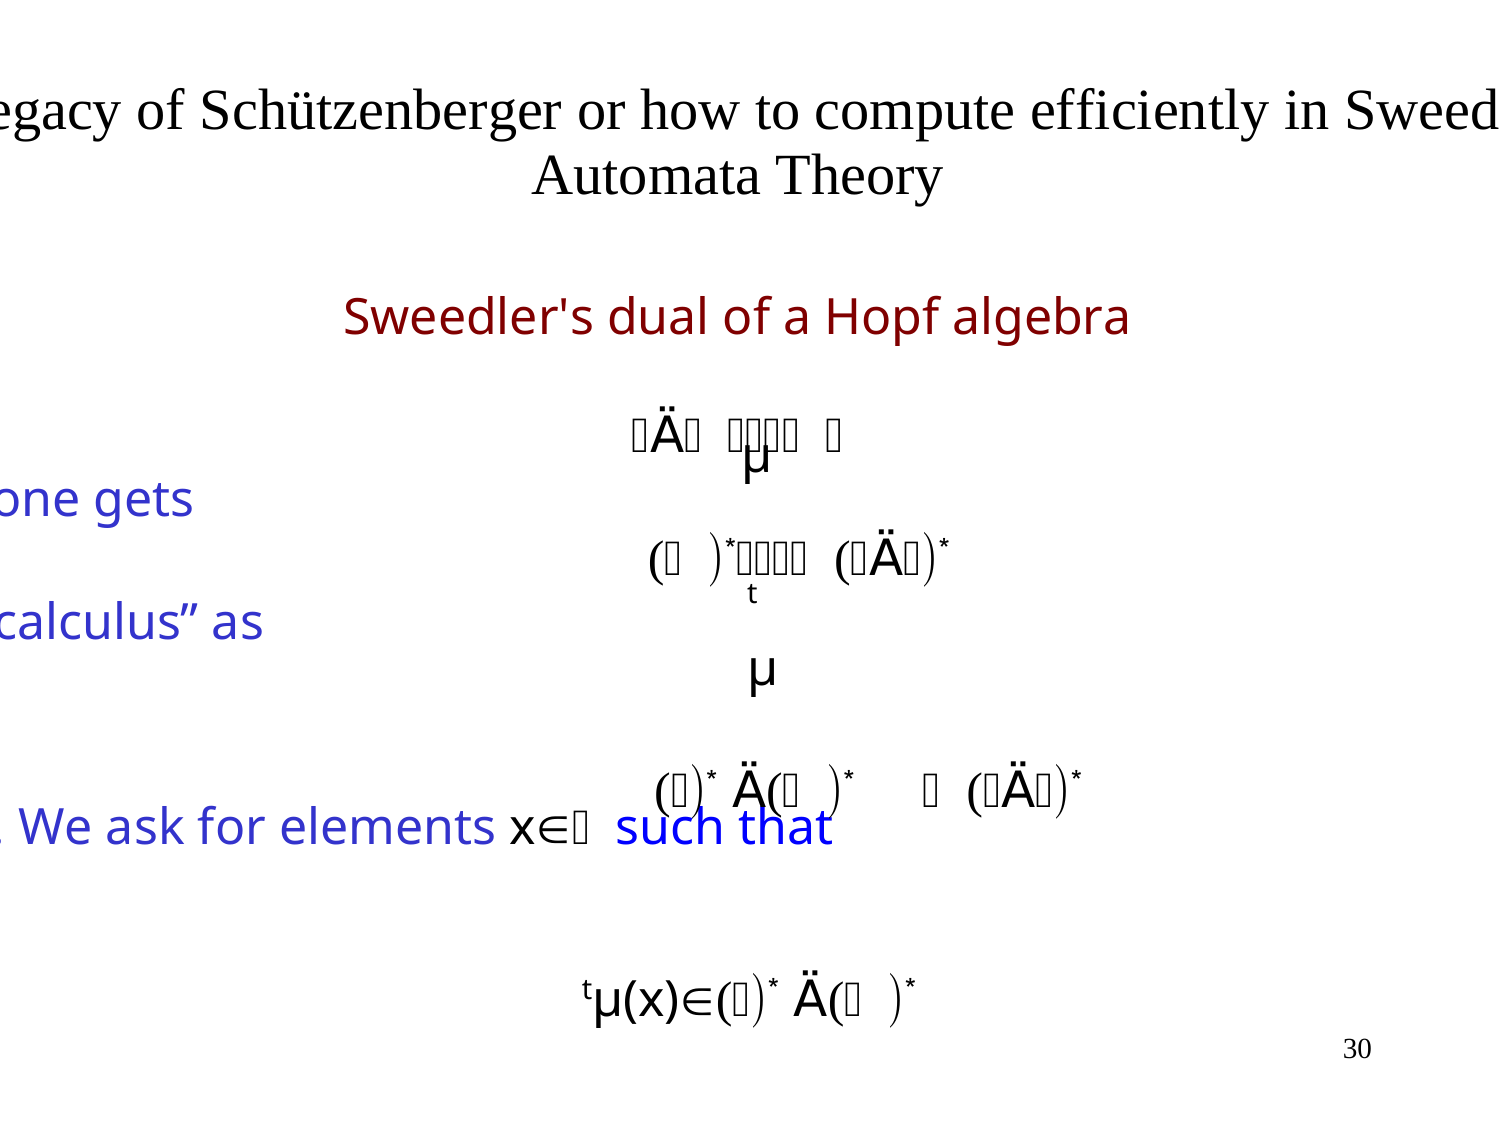

(A part of) The legacy of Schützenberger or how to compute efficiently in Sweedler's duals using
Automata Theory
Sweedler's dual of a Hopf algebra
 i) Multiplication
Ä  
ii) By dualization one gets
( )* (Ä)*
but not a “stable calculus” as
(strict in general). We ask for elements x such that
µ
tµ
()* Ä( )*  (Ä)*
tµ(x)()* Ä( )*
30